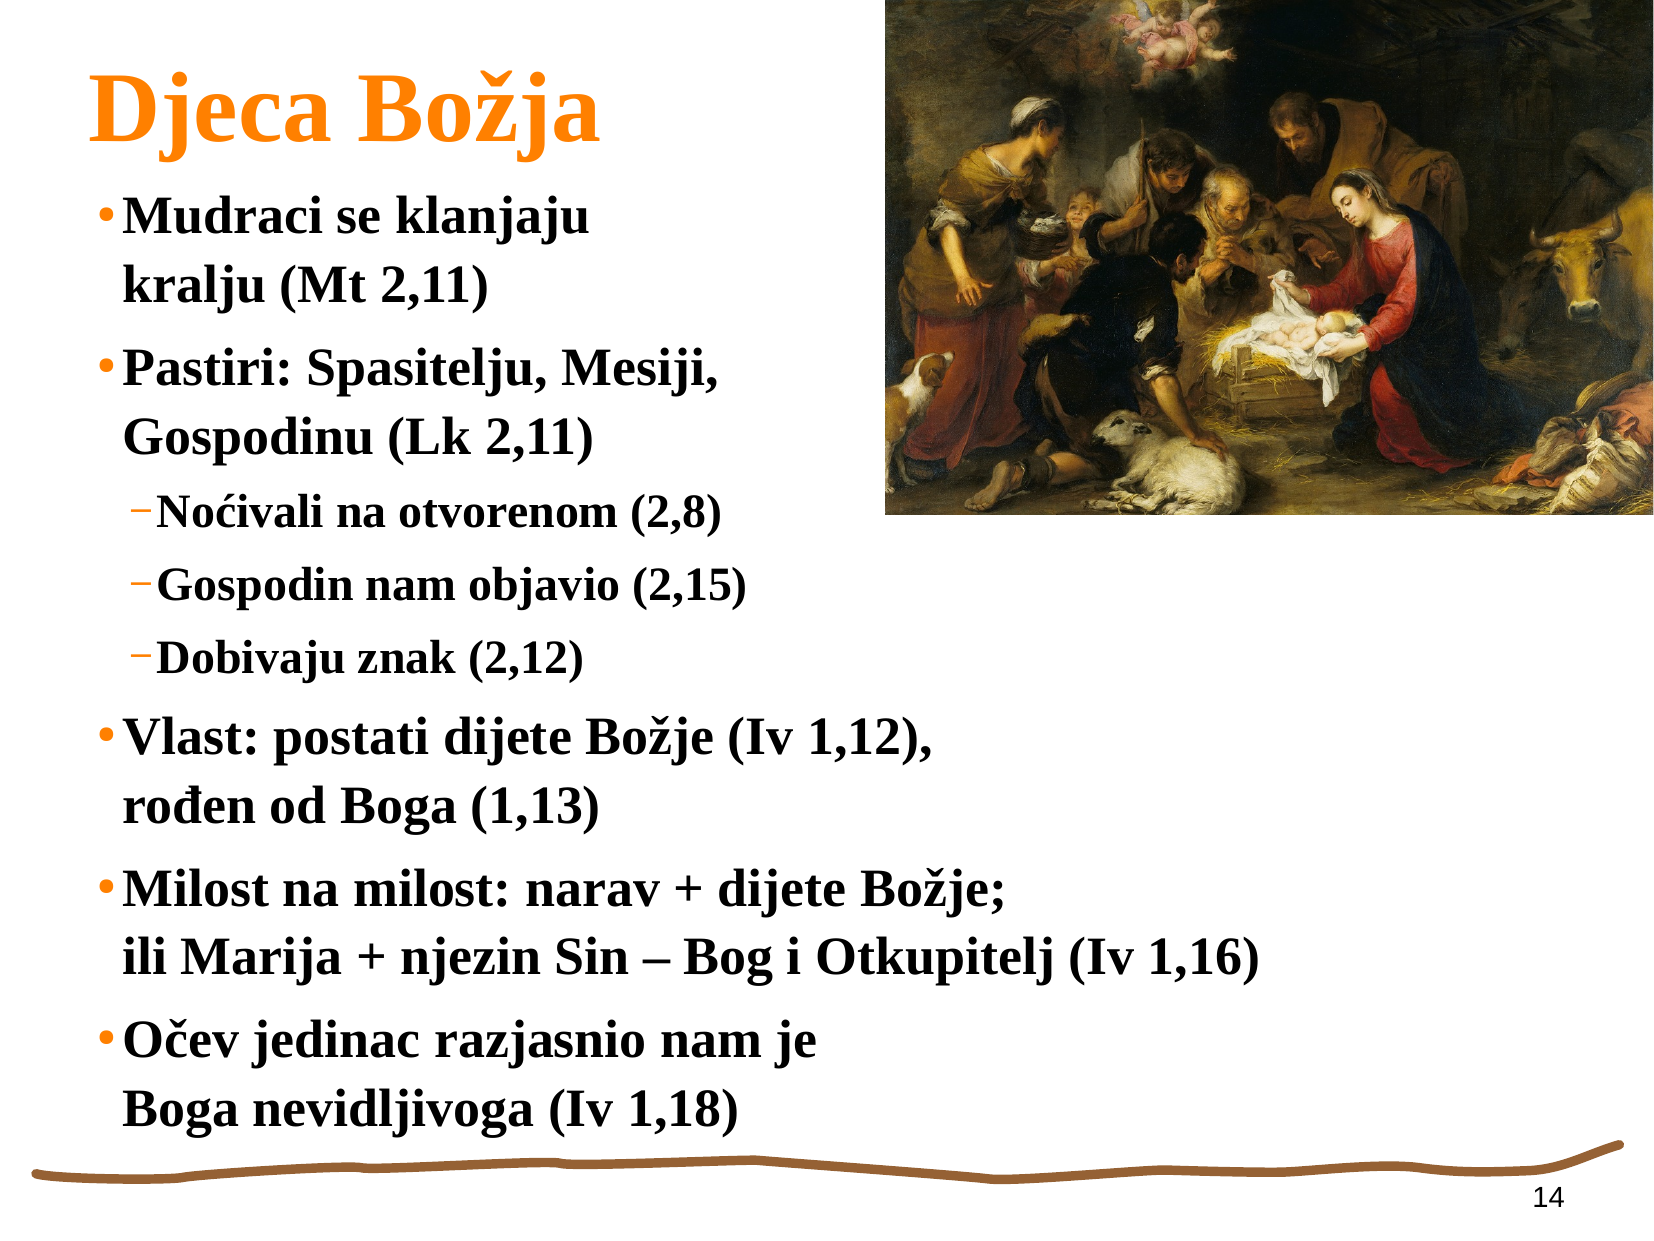

# Djeca Božja
Mudraci se klanjaju
kralju (Mt 2,11)
Pastiri: Spasitelju, Mesiji,
Gospodinu (Lk 2,11)
Noćivali na otvorenom (2,8)
Gospodin nam objavio (2,15)
Dobivaju znak (2,12)
Vlast: postati dijete Božje (Iv 1,12),
rođen od Boga (1,13)
Milost na milost: narav + dijete Božje;
ili Marija + njezin Sin – Bog i Otkupitelj (Iv 1,16)
Očev jedinac razjasnio nam je
Boga nevidljivoga (Iv 1,18)
14